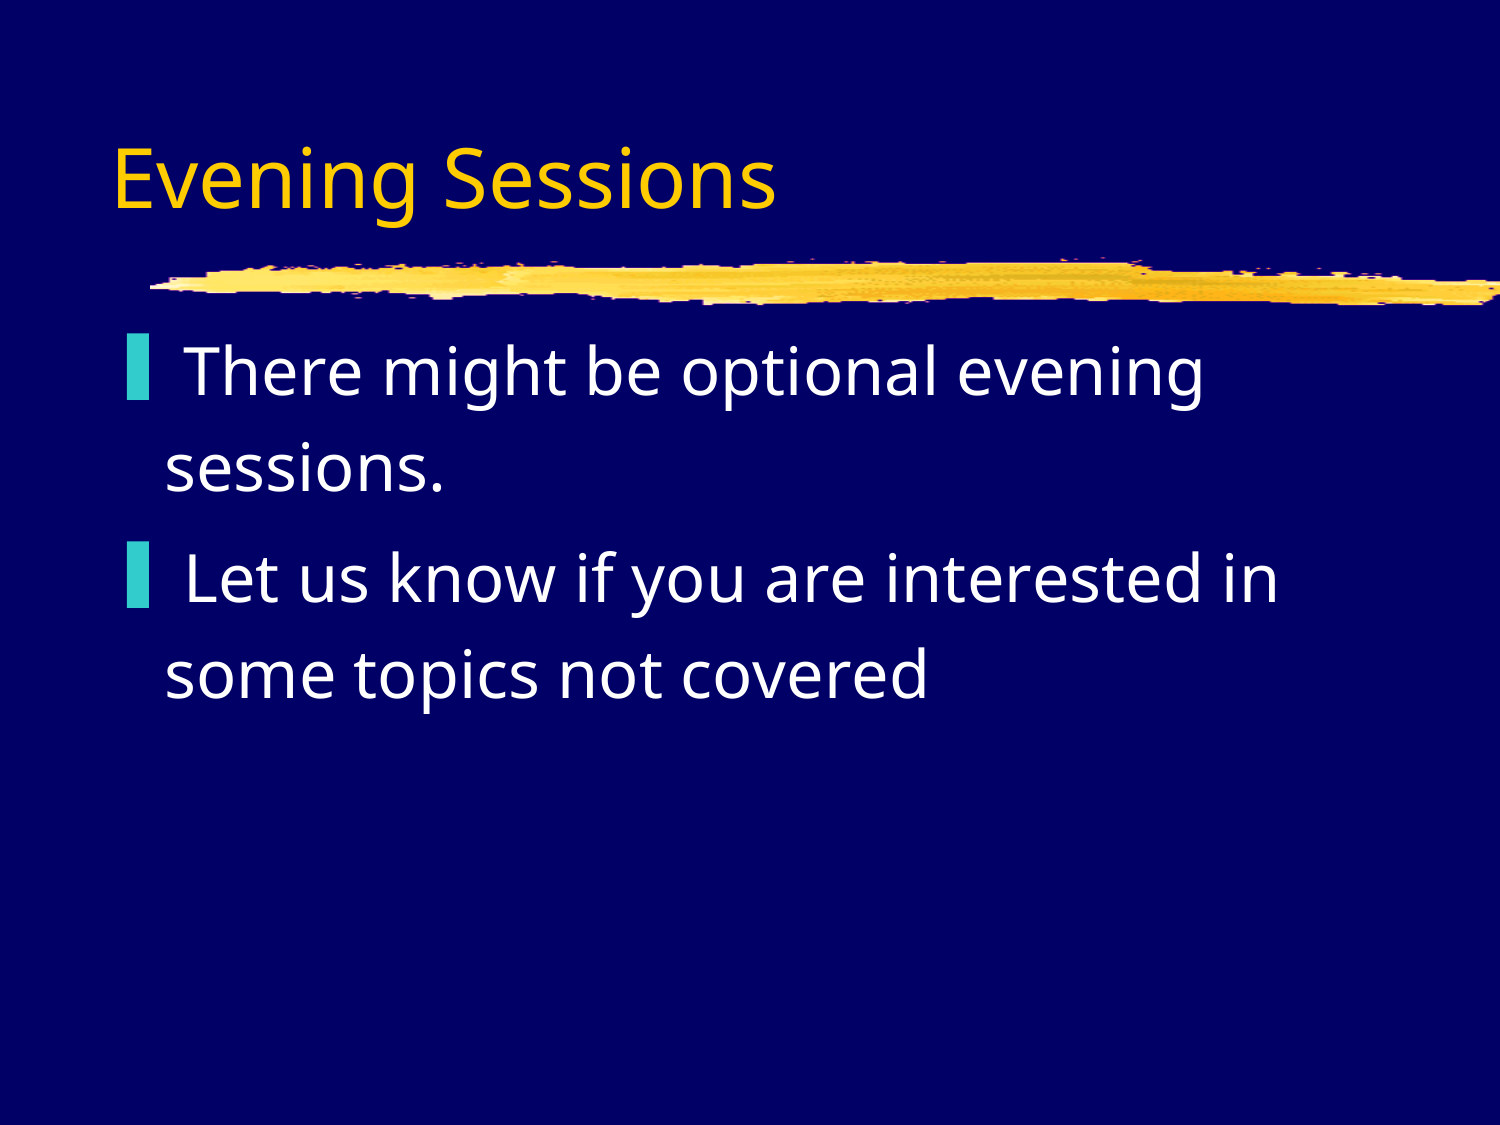

# Evening Sessions
 There might be optional evening sessions.
 Let us know if you are interested in some topics not covered